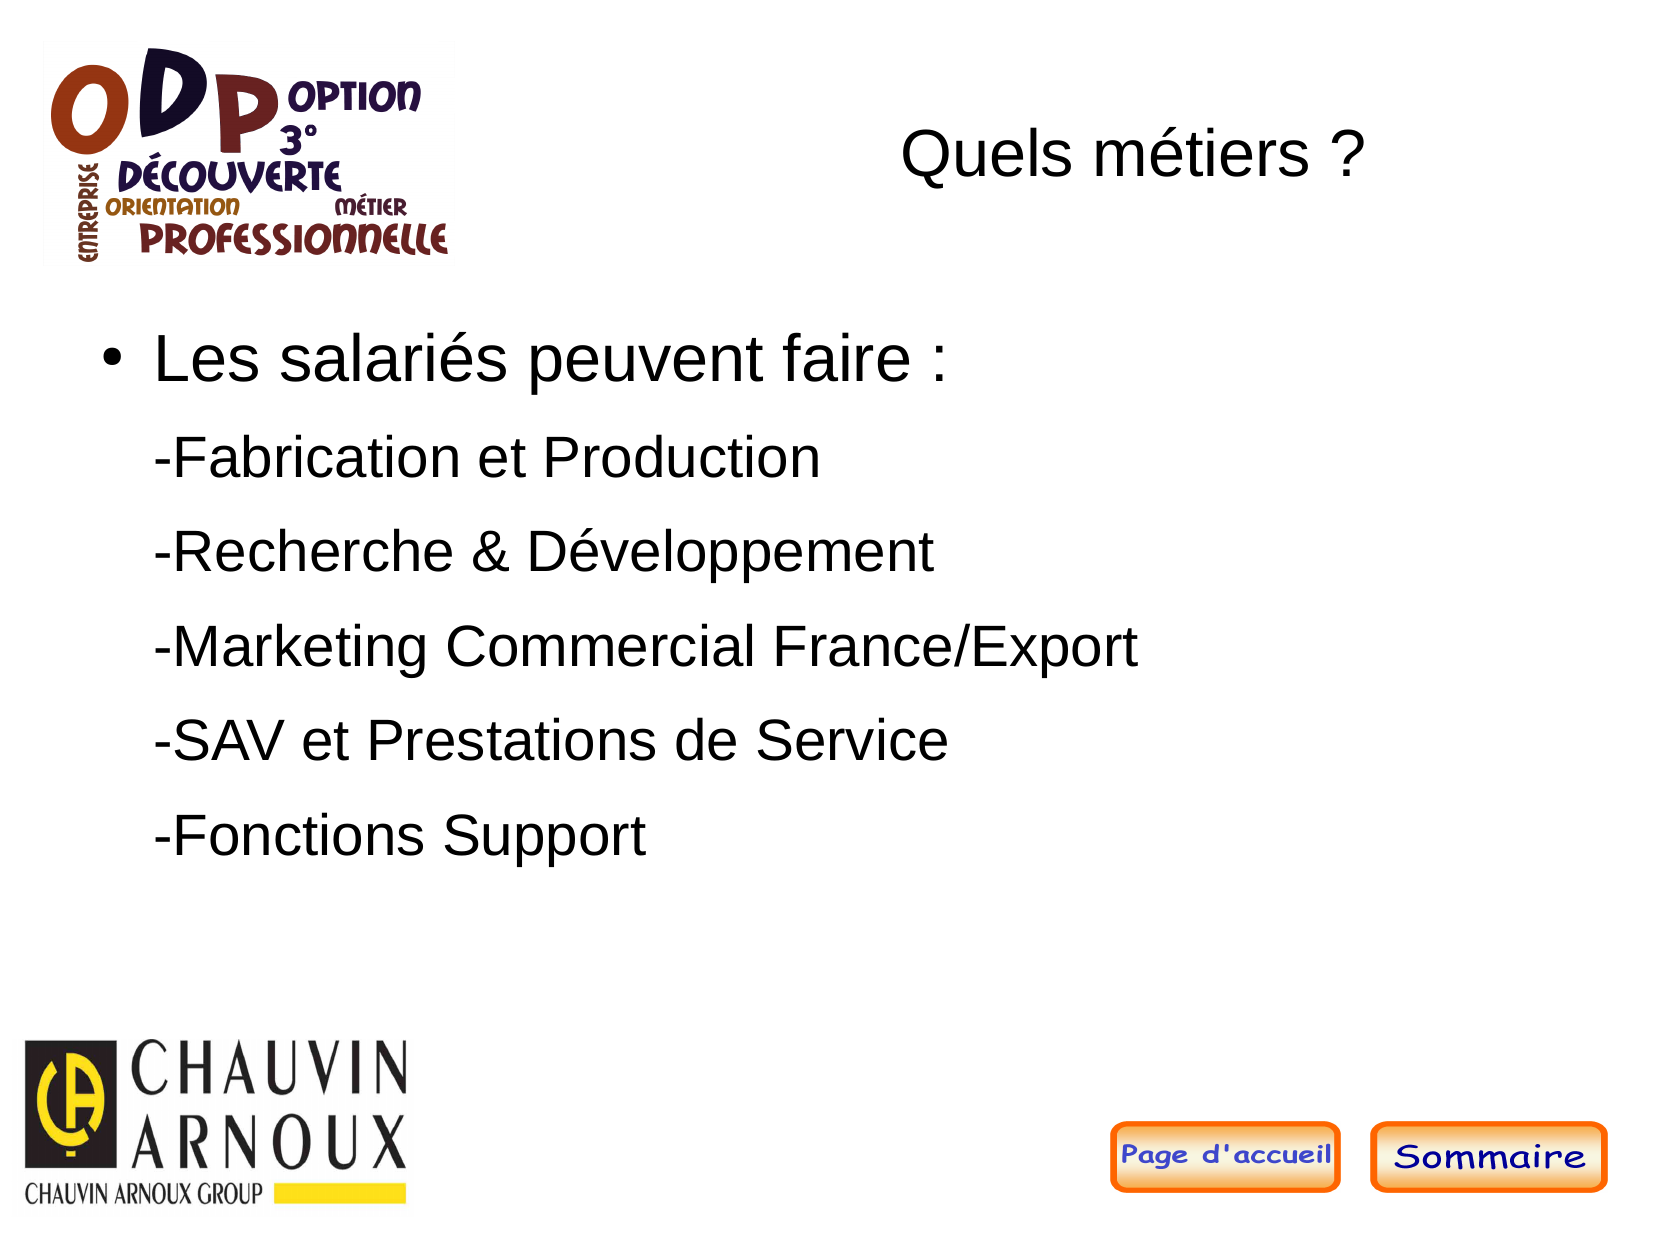

# Quels métiers ?
Les salariés peuvent faire :
-Fabrication et Production
-Recherche & Développement
-Marketing Commercial France/Export
-SAV et Prestations de Service
-Fonctions Support